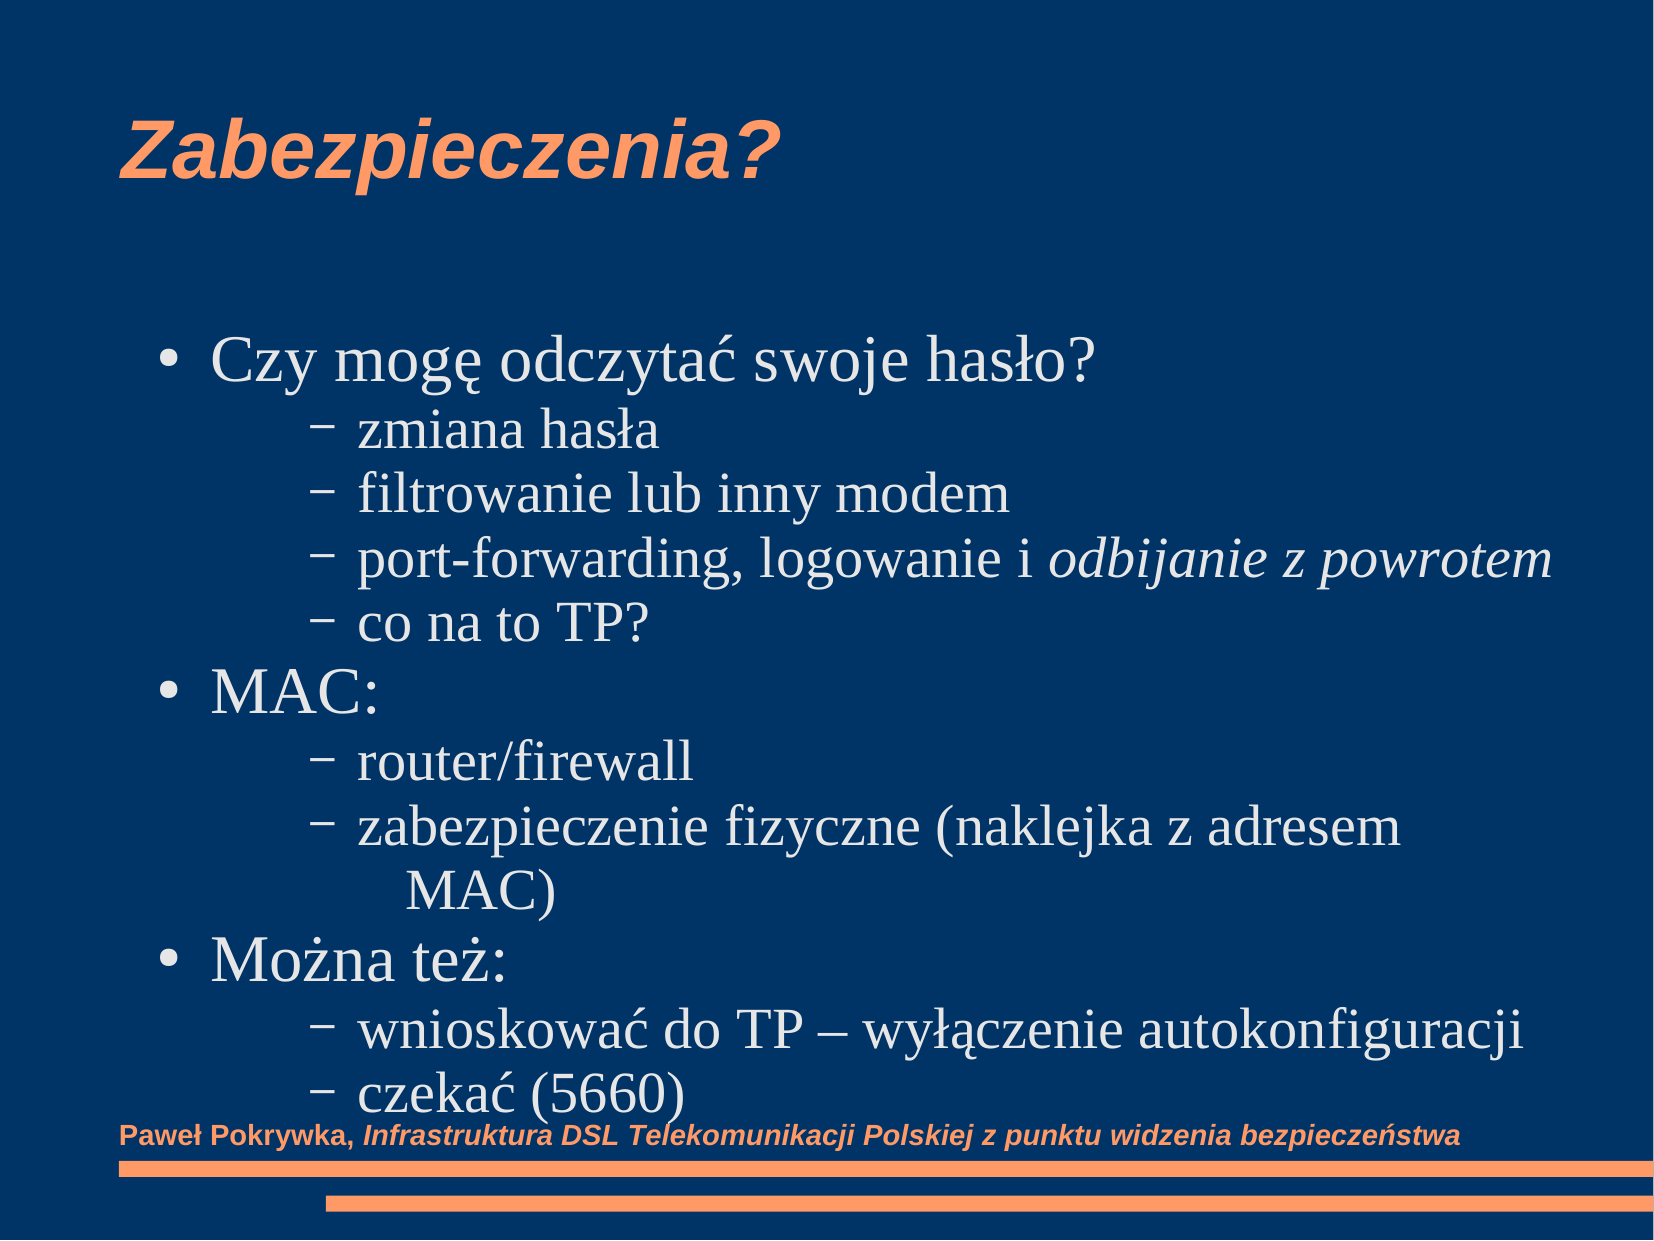

# Zabezpieczenia?
Czy mogę odczytać swoje hasło?
zmiana hasła
filtrowanie lub inny modem
port-forwarding, logowanie i odbijanie z powrotem
co na to TP?
MAC:
router/firewall
zabezpieczenie fizyczne (naklejka z adresem MAC)
Można też:
wnioskować do TP – wyłączenie autokonfiguracji
czekać (5660)
Paweł Pokrywka, Infrastruktura DSL Telekomunikacji Polskiej z punktu widzenia bezpieczeństwa